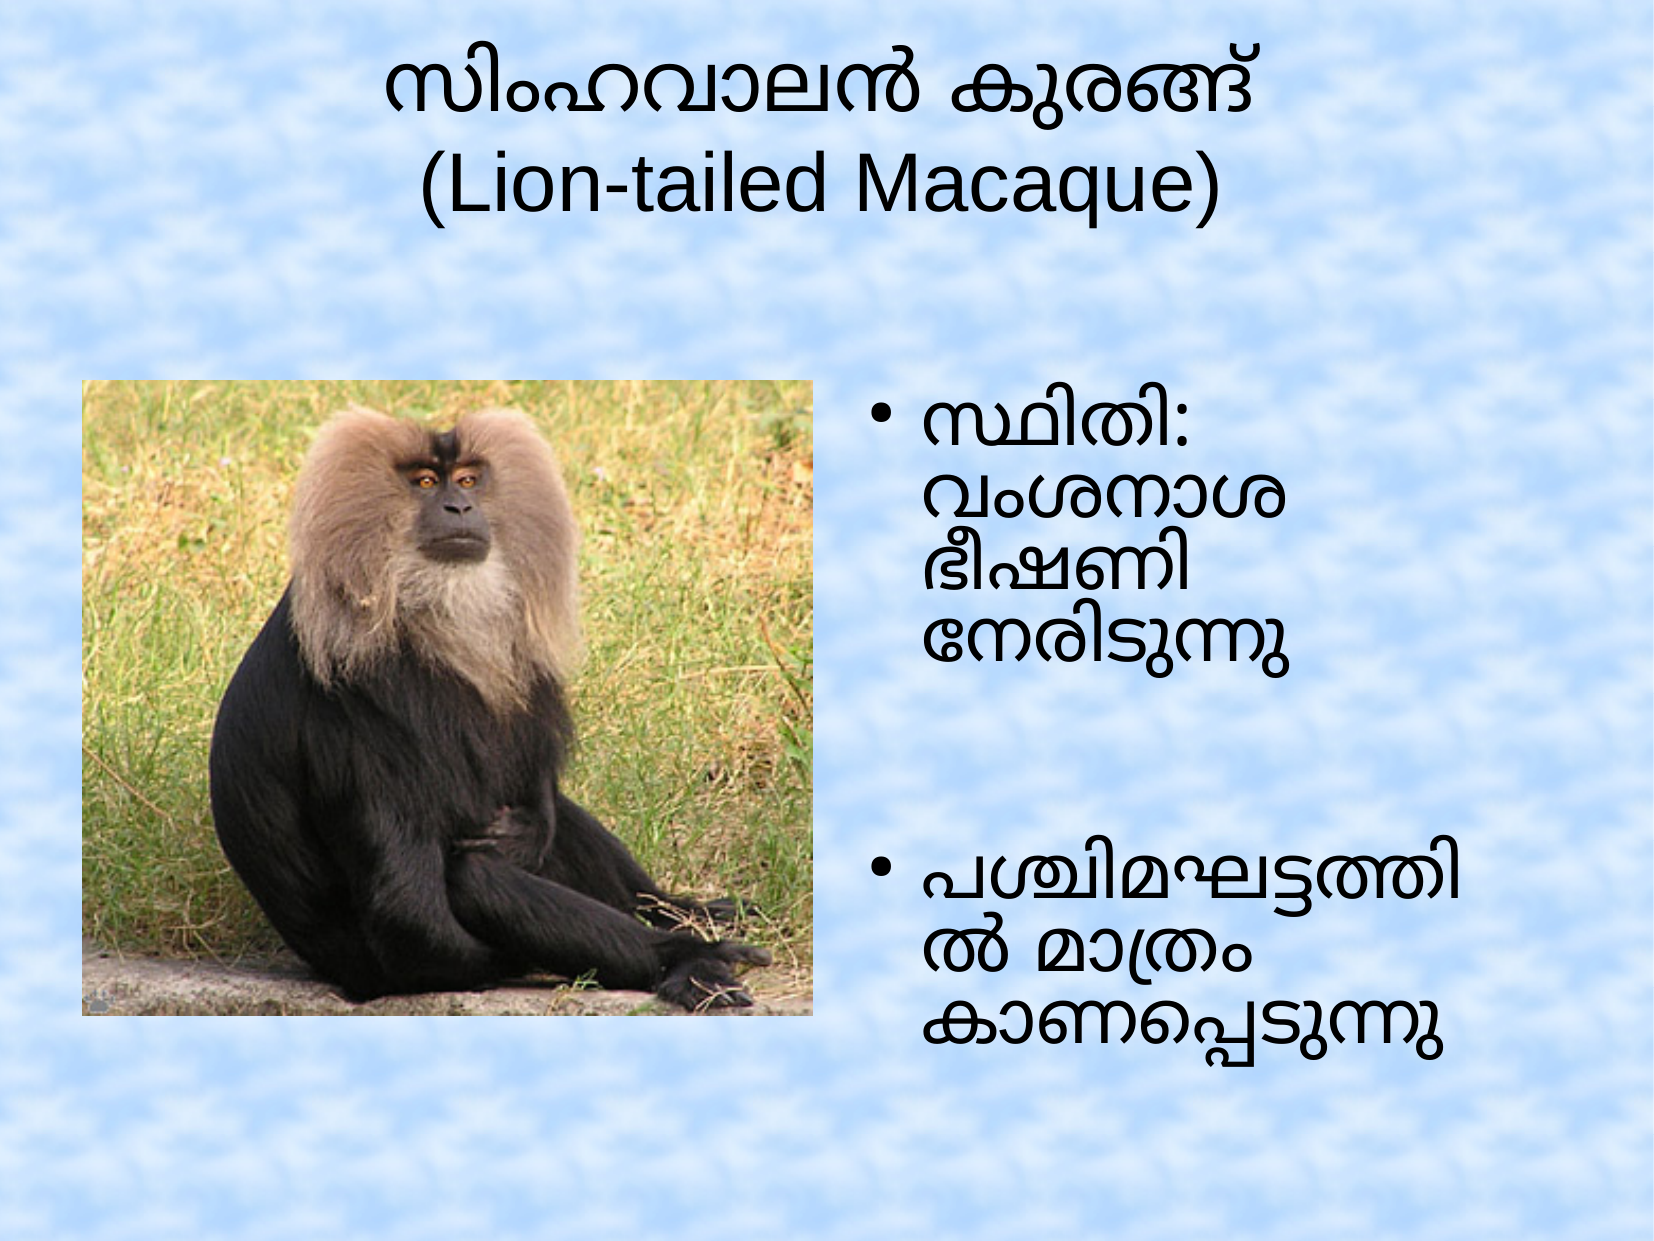

# സിംഹവാലന്‍ കുരങ്ങ് (Lion-tailed Macaque)
സ്ഥിതി: വംശനാശ ഭീഷണി നേരിടുന്നു
പശ്ചിമഘട്ടത്തില്‍ മാത്രം കാണപ്പെടുന്നു